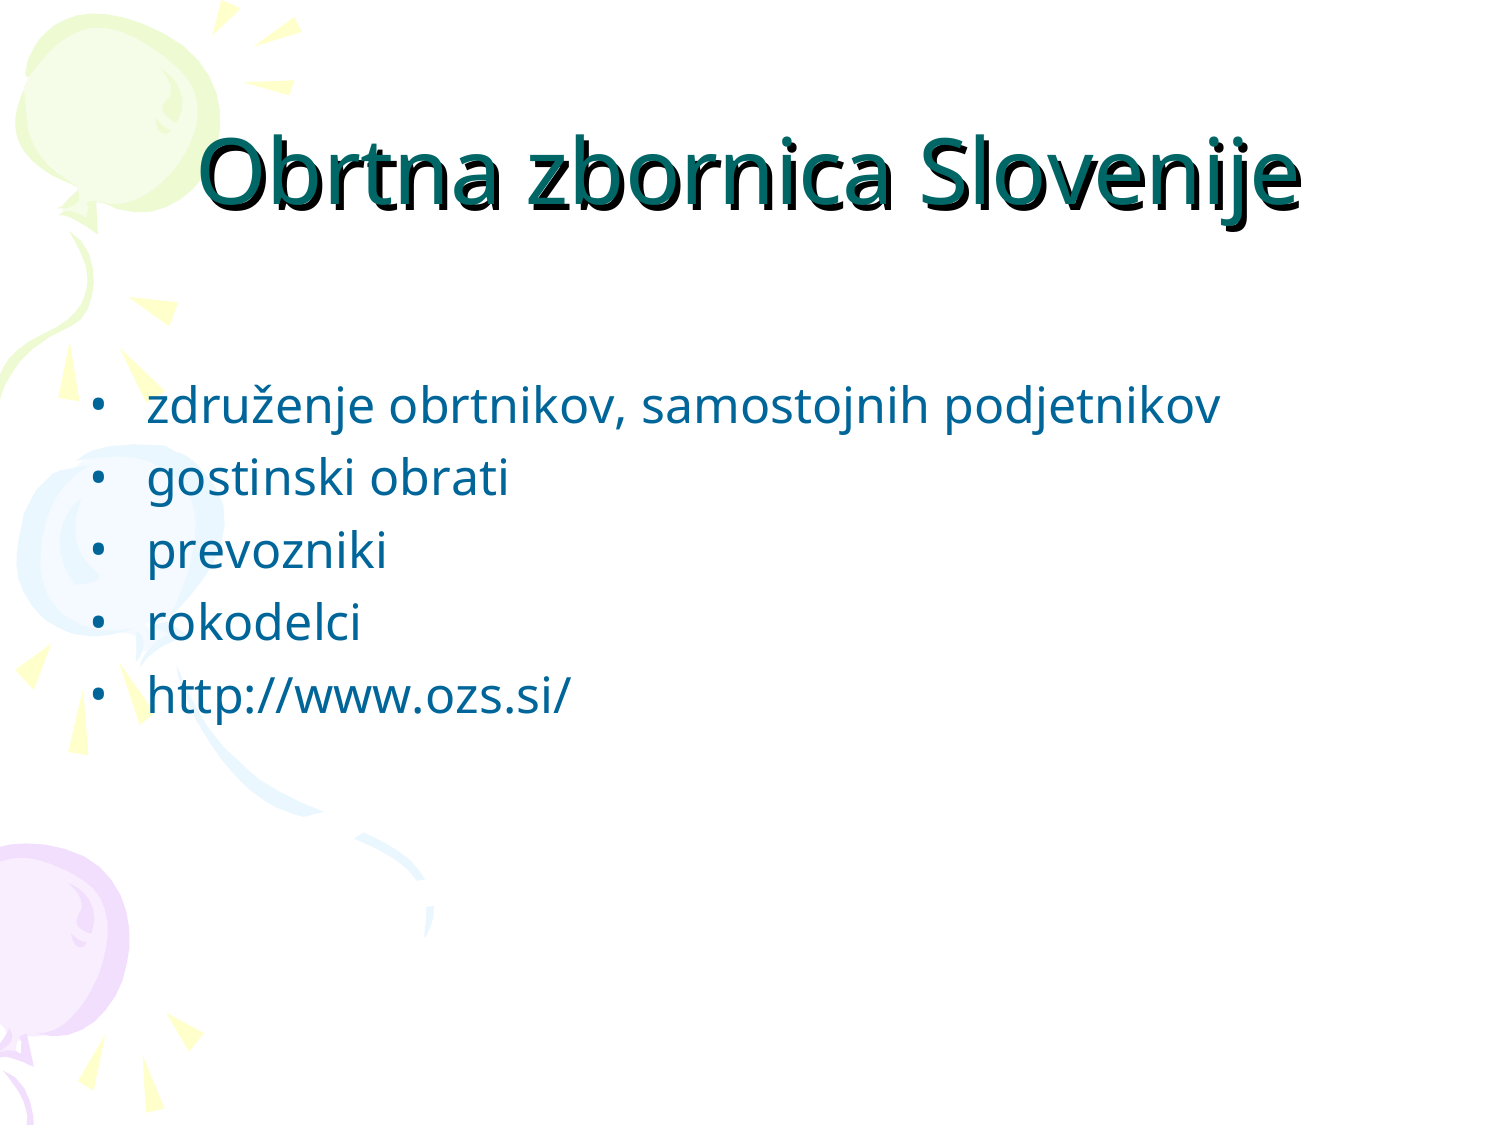

# Obrtna zbornica Slovenije
združenje obrtnikov, samostojnih podjetnikov
gostinski obrati
prevozniki
rokodelci
http://www.ozs.si/